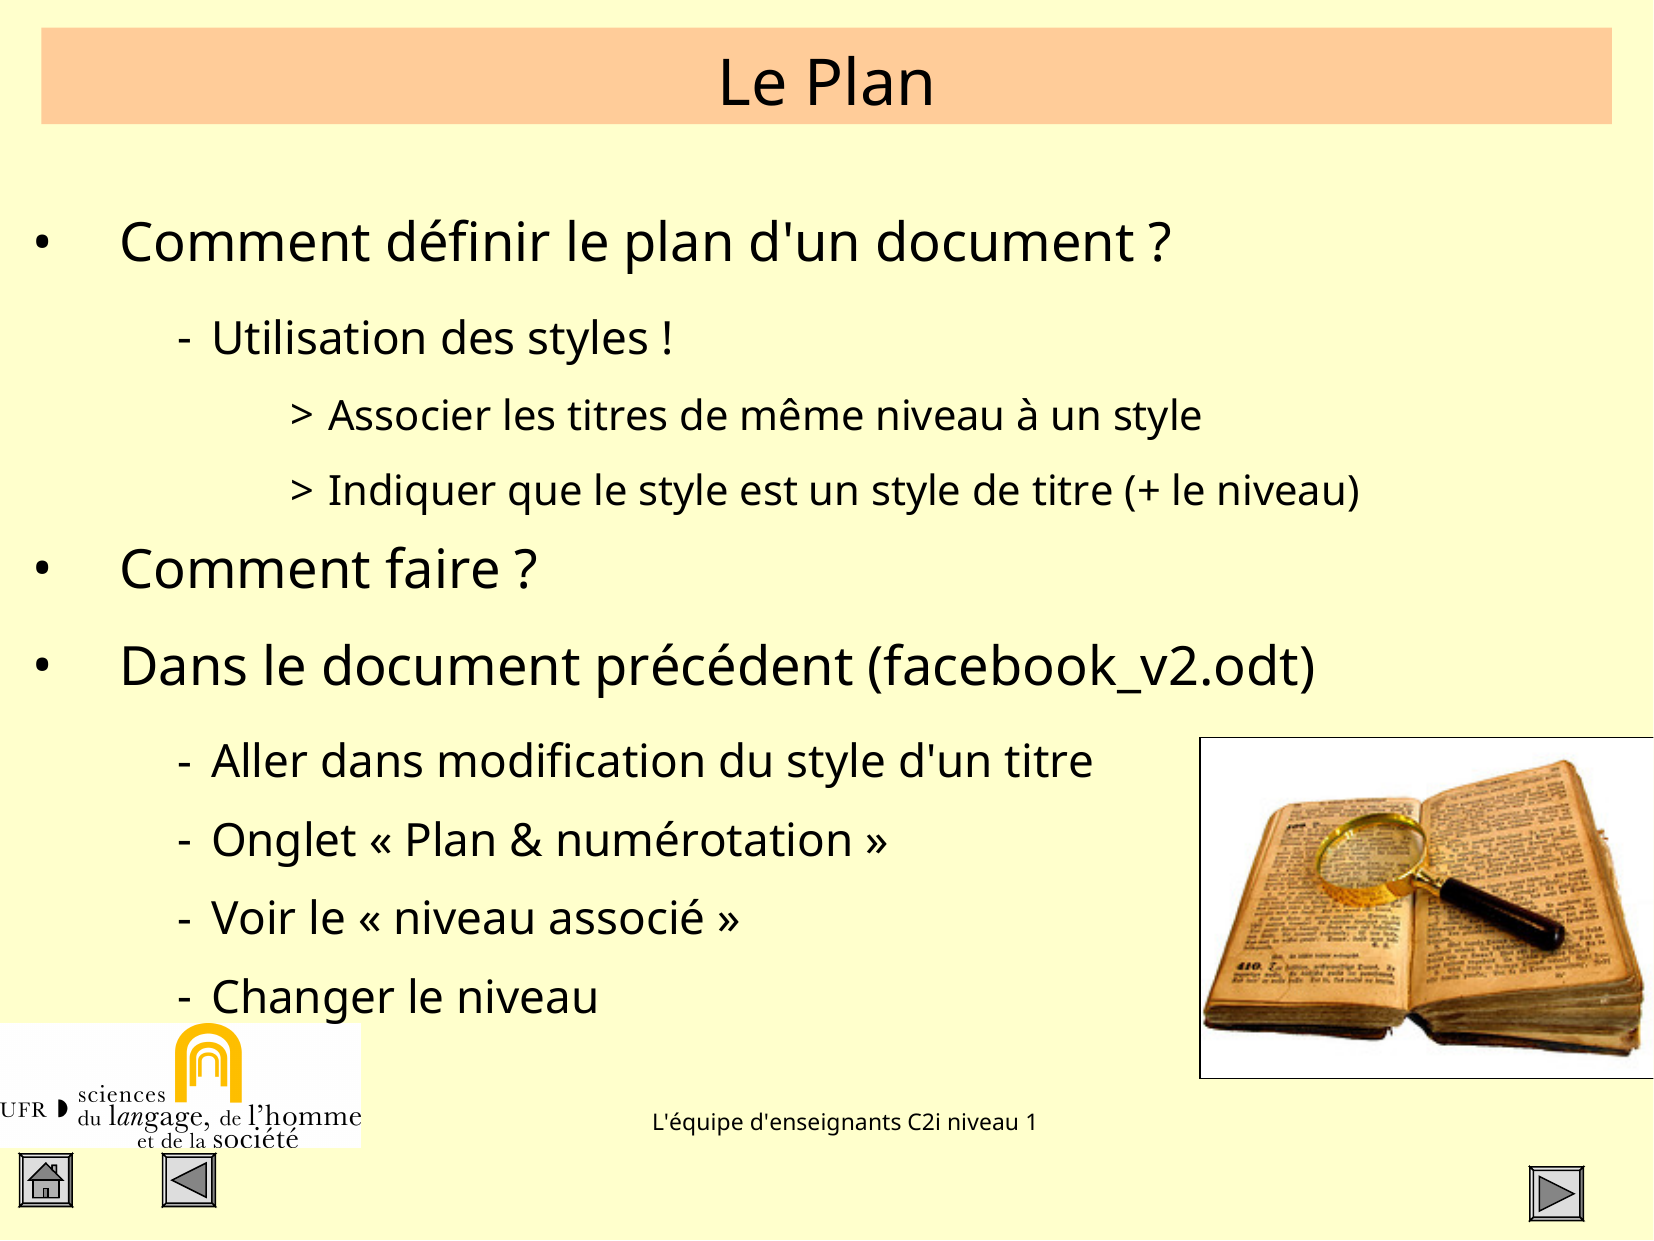

# Le Plan
Comment définir le plan d'un document ?
Utilisation des styles !
Associer les titres de même niveau à un style
Indiquer que le style est un style de titre (+ le niveau)
Comment faire ?
Dans le document précédent (facebook_v2.odt)
Aller dans modification du style d'un titre
Onglet « Plan & numérotation »
Voir le « niveau associé »
Changer le niveau